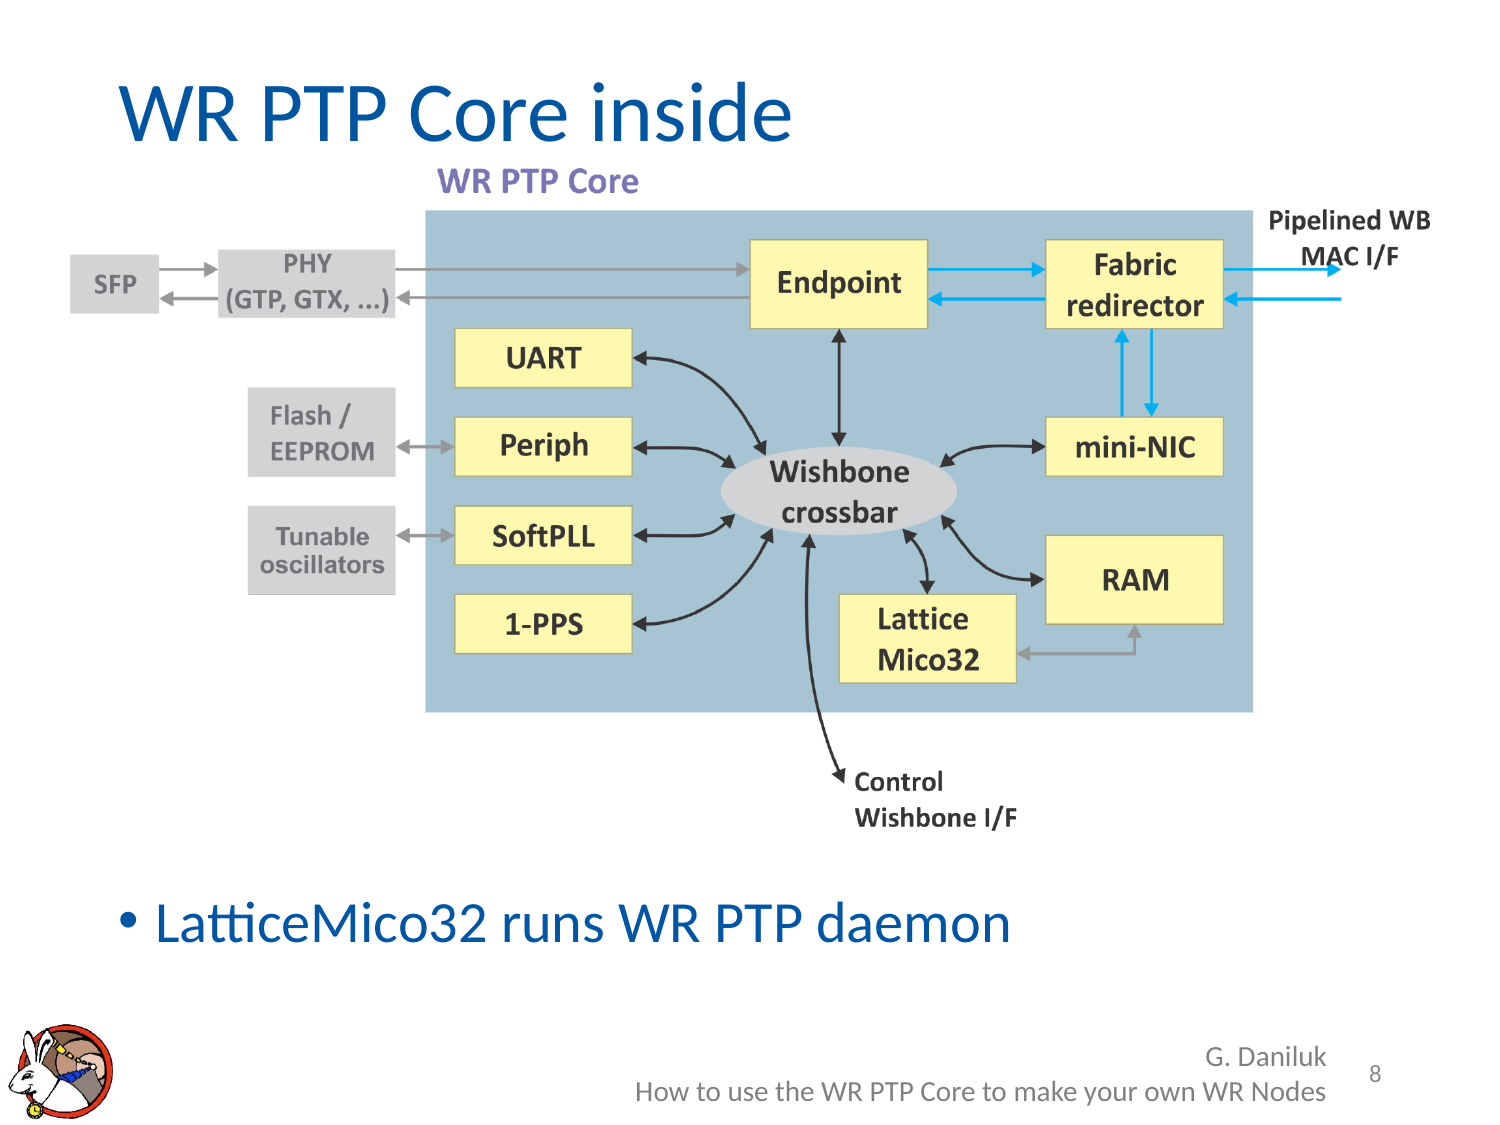

# WR PTP Core inside
LatticeMico32 runs WR PTP daemon
G. Daniluk
How to use the WR PTP Core to make your own WR Nodes